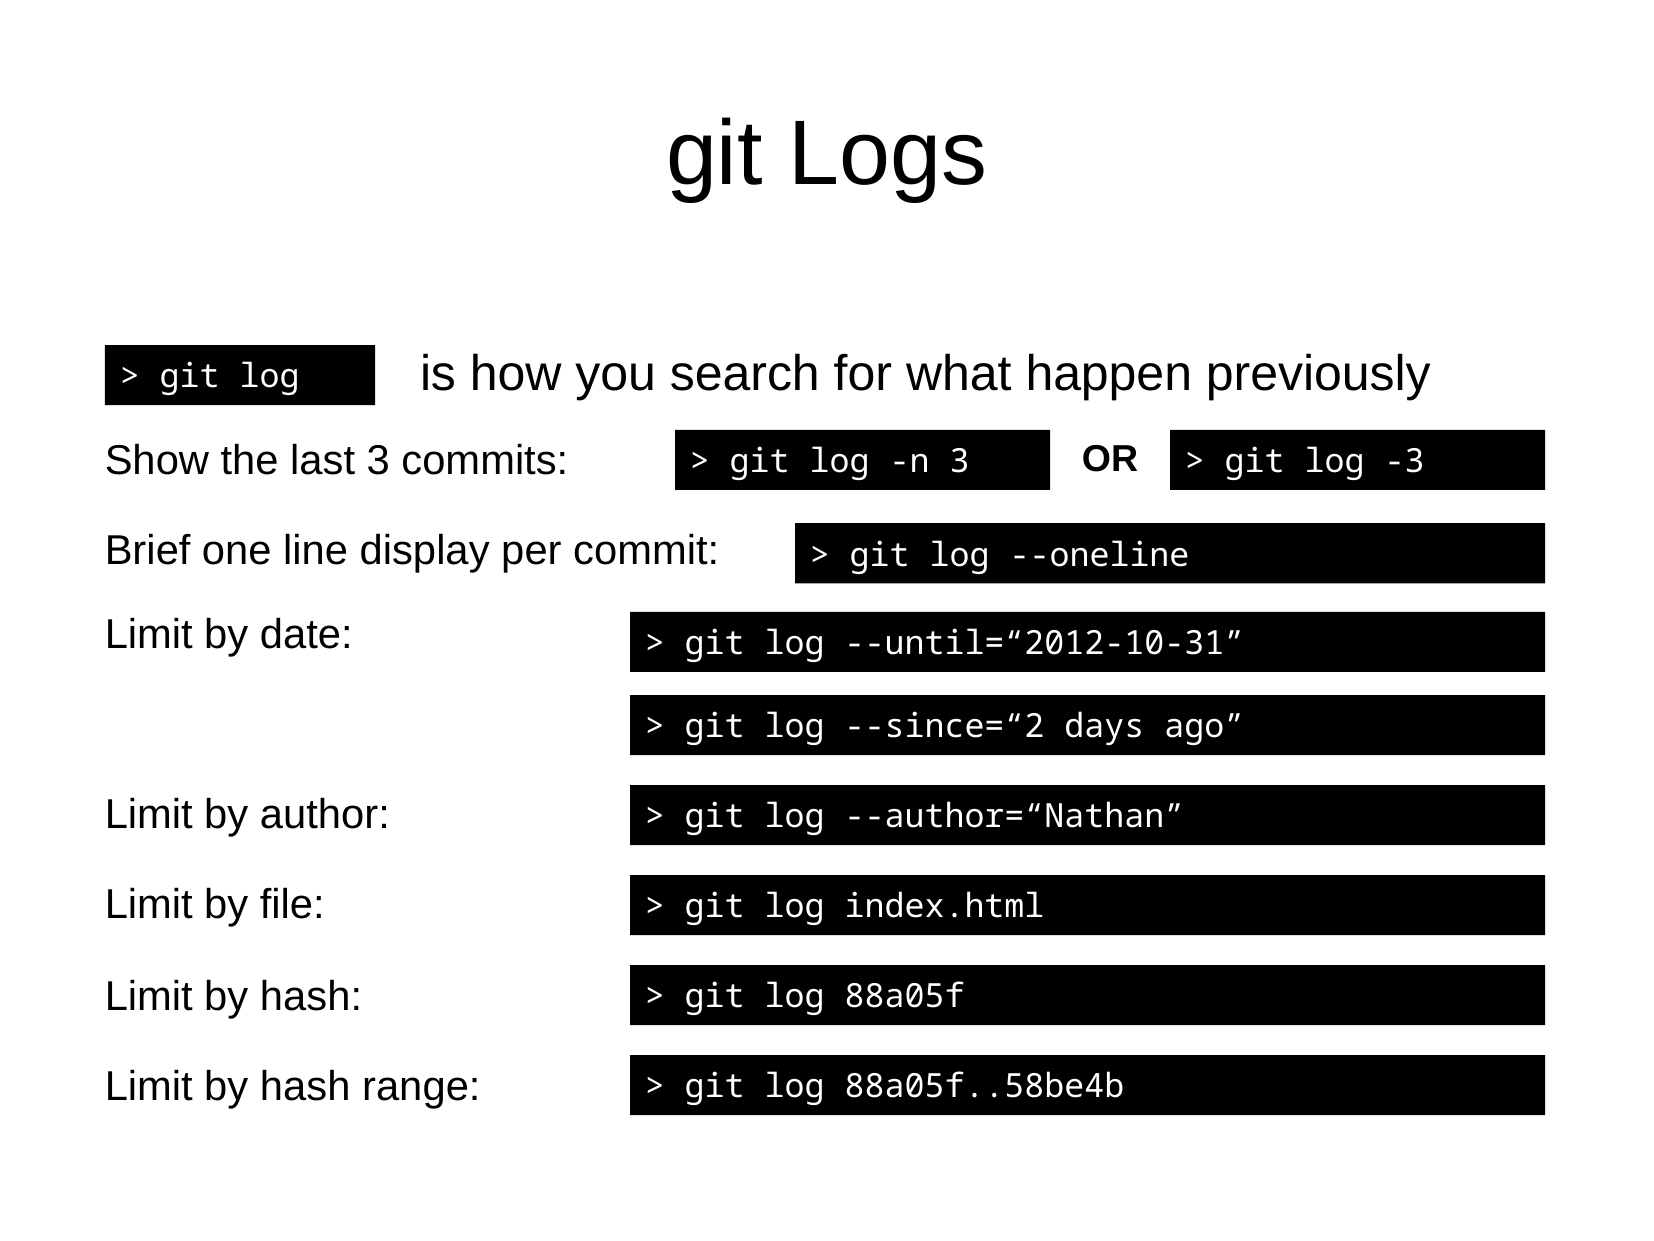

# git Logs
> git log
is how you search for what happen previously
Show the last 3 commits:
> git log -n 3
OR
> git log -3
Brief one line display per commit:
> git log --oneline
Limit by date:
> git log --until=“2012-10-31”
> git log --since=“2 days ago”
Limit by author:
> git log --author=“Nathan”
Limit by file:
> git log index.html
Limit by hash:
> git log 88a05f
Limit by hash range:
> git log 88a05f..58be4b